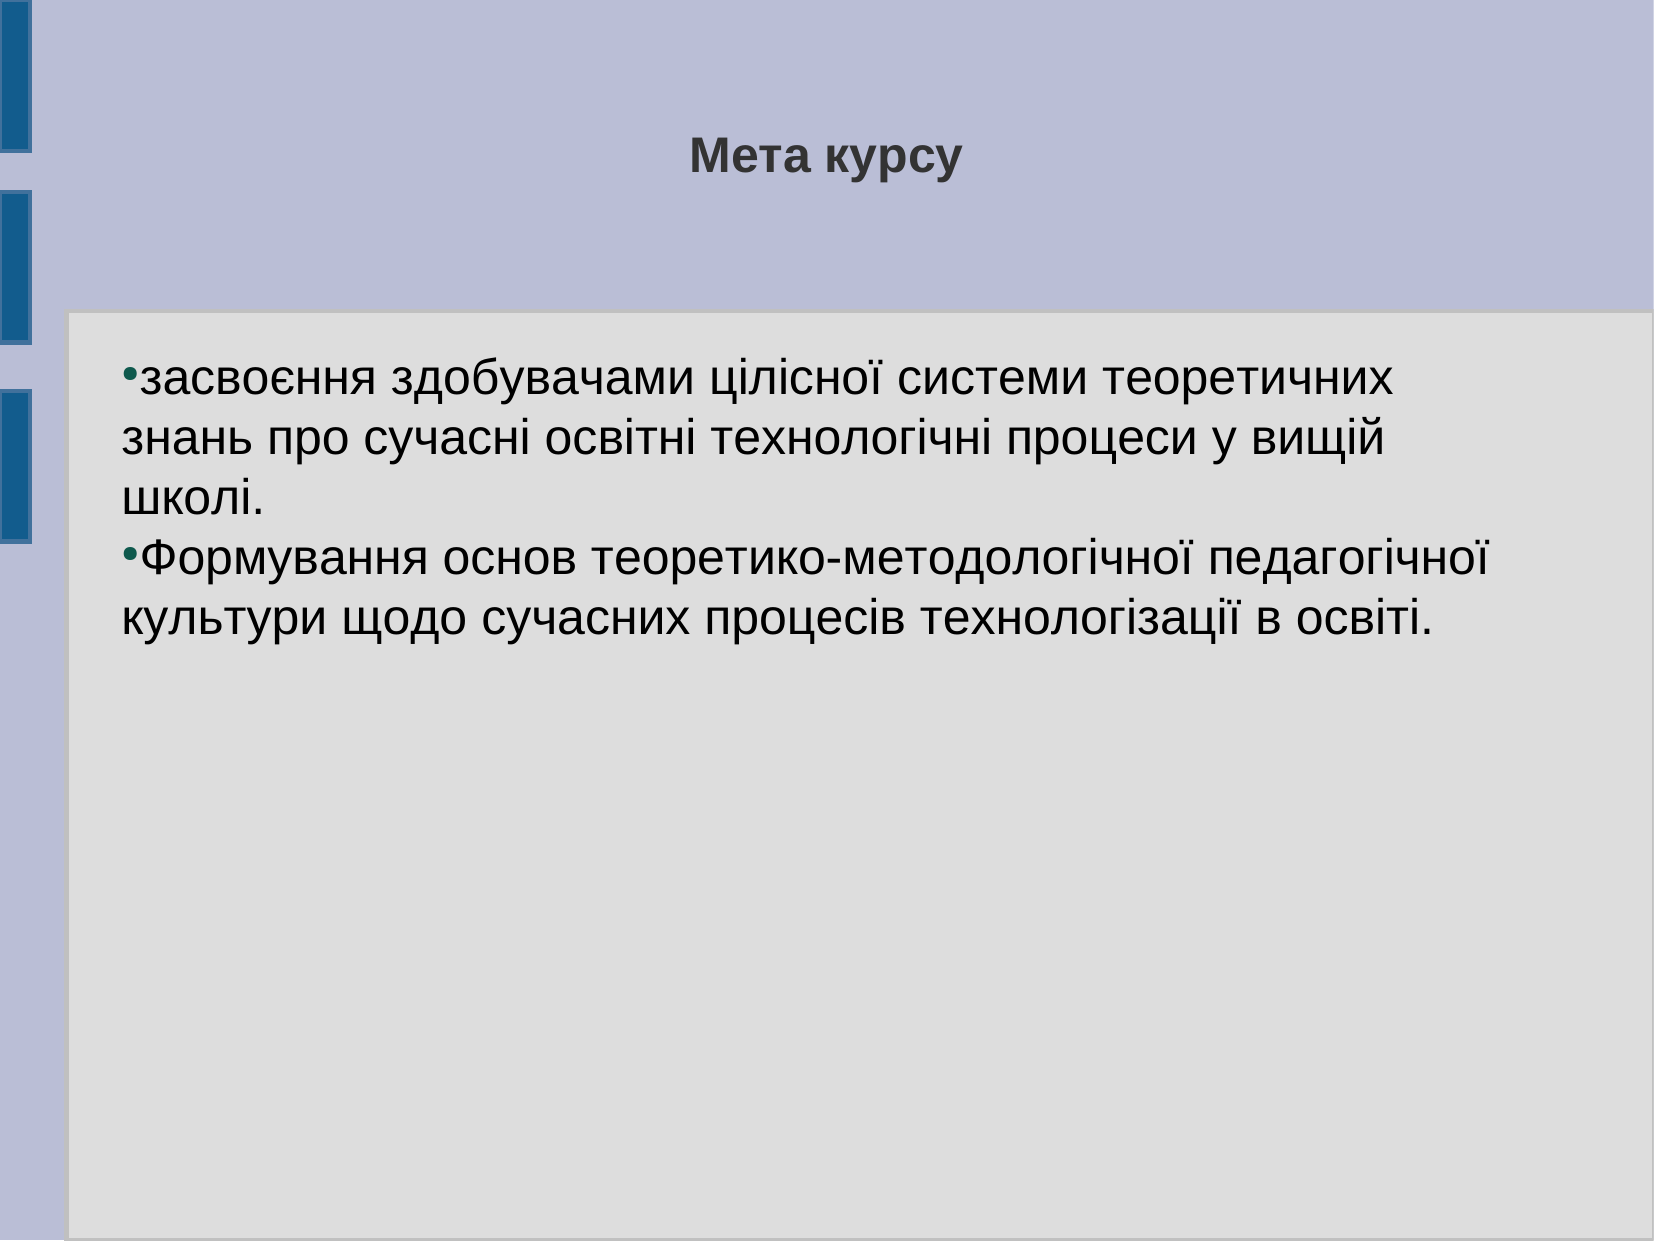

# Мета курсу
засвоєння здобувачами цілісної системи теоретичних знань про сучасні освітні технологічні процеси у вищій школі.
Формування основ теоретико-методологічної педагогічної культури щодо сучасних процесів технологізації в освіті.